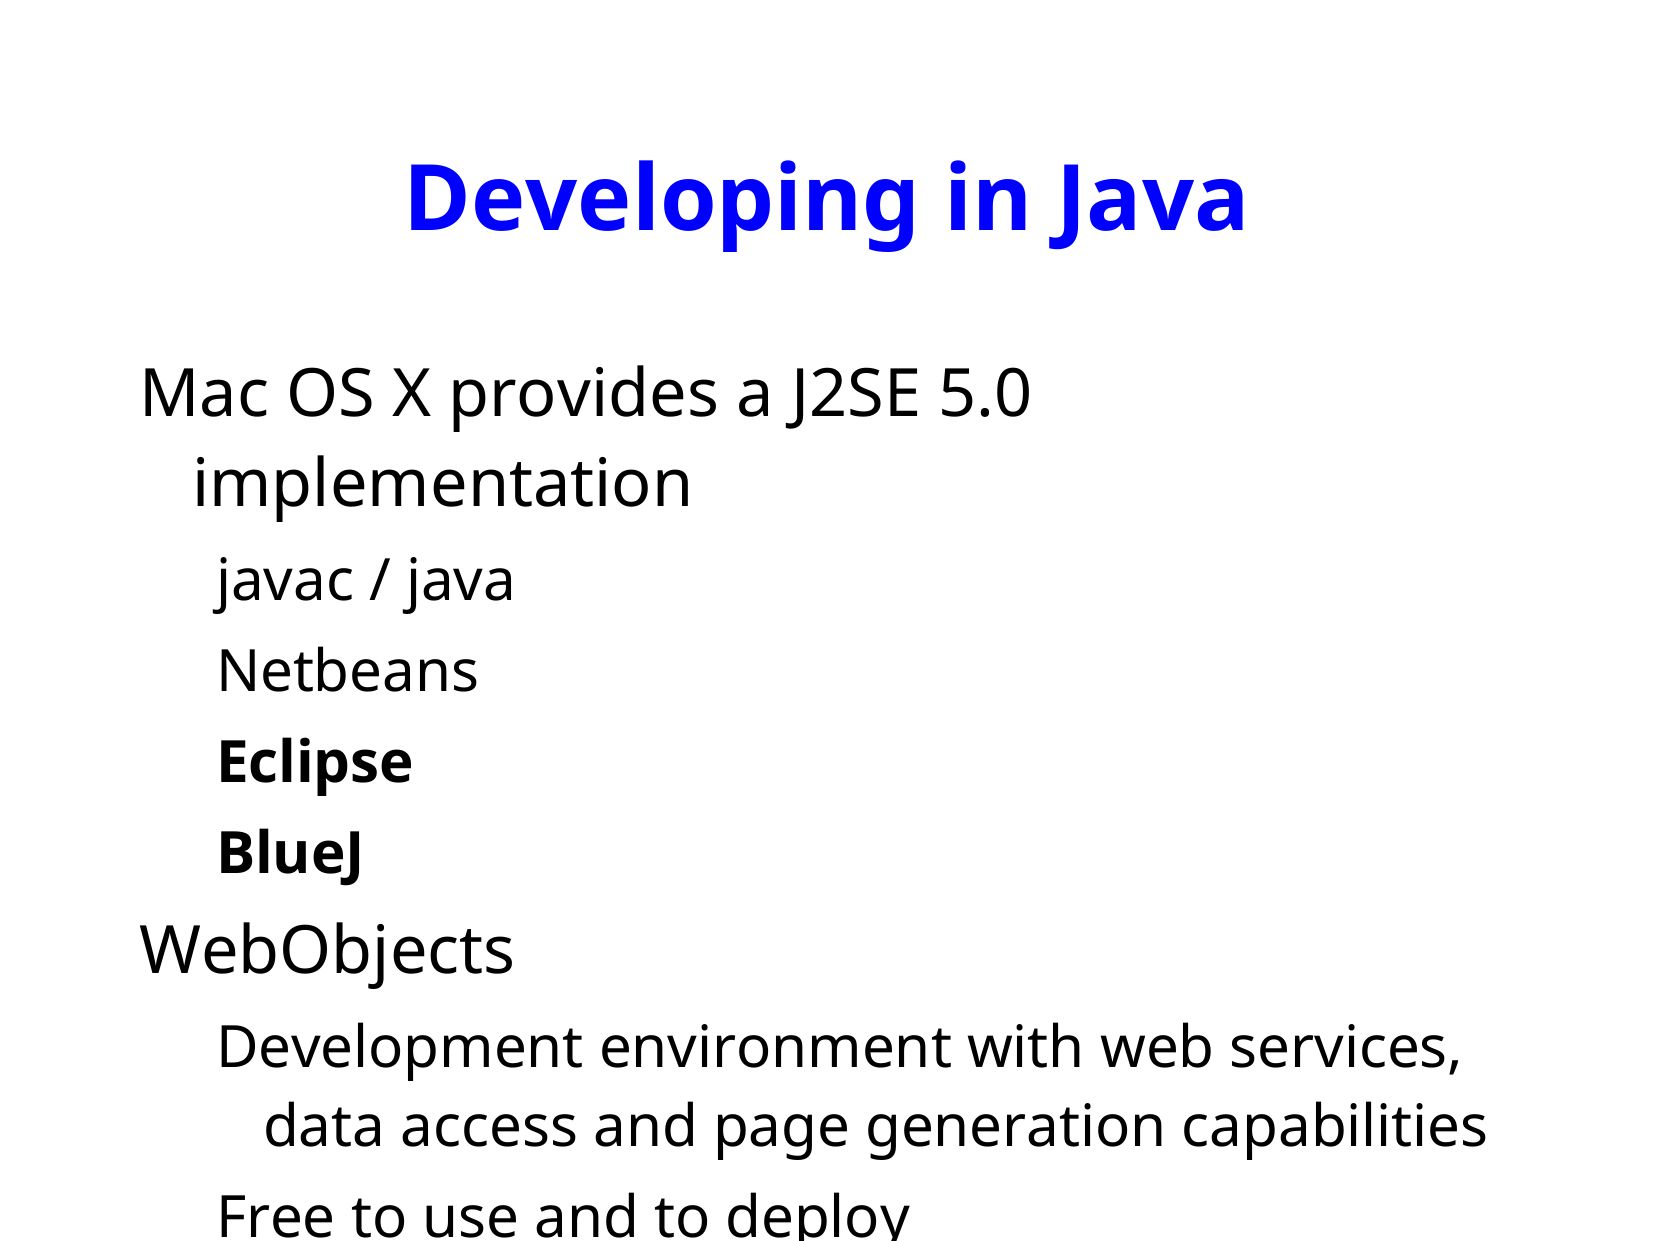

# Developing in Java
Mac OS X provides a J2SE 5.0 implementation
javac / java
Netbeans
Eclipse
BlueJ
WebObjects
Development environment with web services, data access and page generation capabilities
Free to use and to deploy
Plugins exist for Xcode, Eclipse, etc.